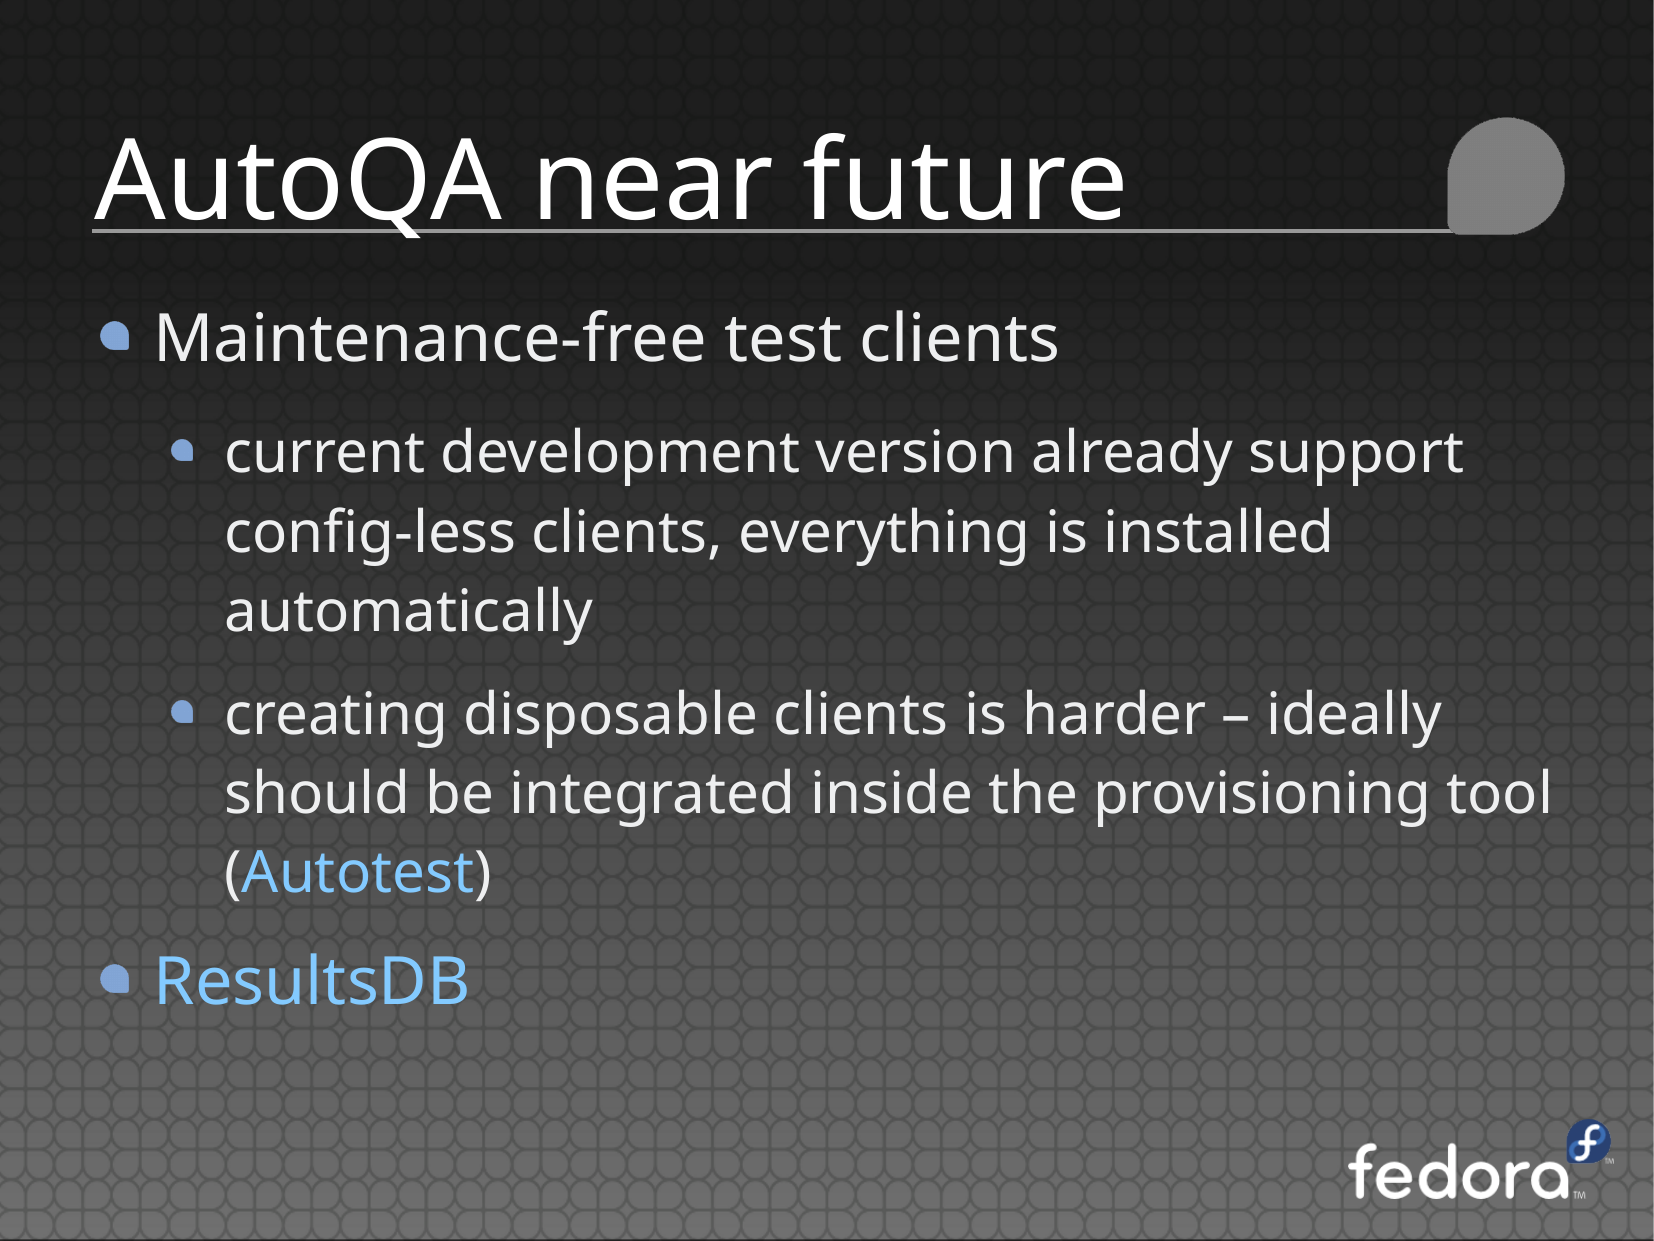

AutoQA near future
# Maintenance-free test clients
current development version already support config-less clients, everything is installed automatically
creating disposable clients is harder – ideally should be integrated inside the provisioning tool (Autotest)
ResultsDB